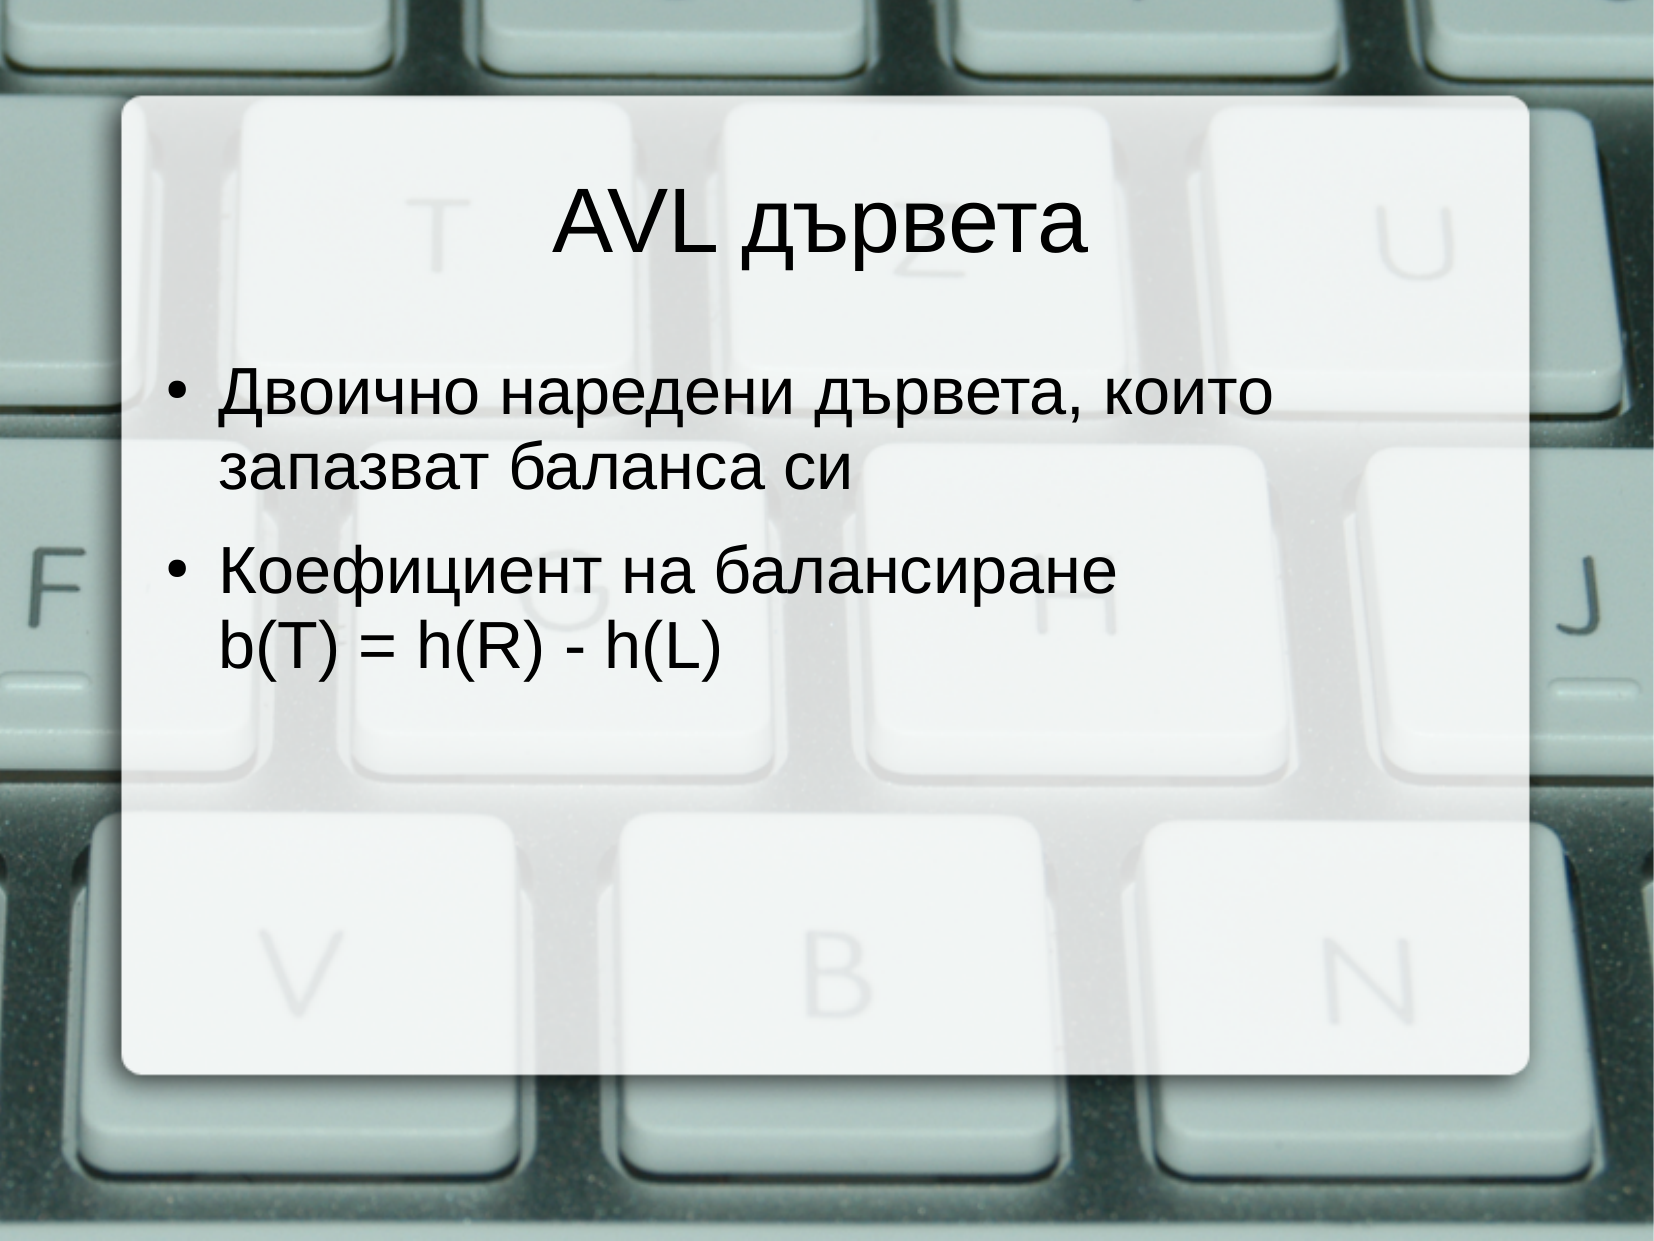

# AVL дървета
Двоично наредени дървета, които запазват баланса си
Коефициент на балансиране
b(T) = h(R) - h(L)